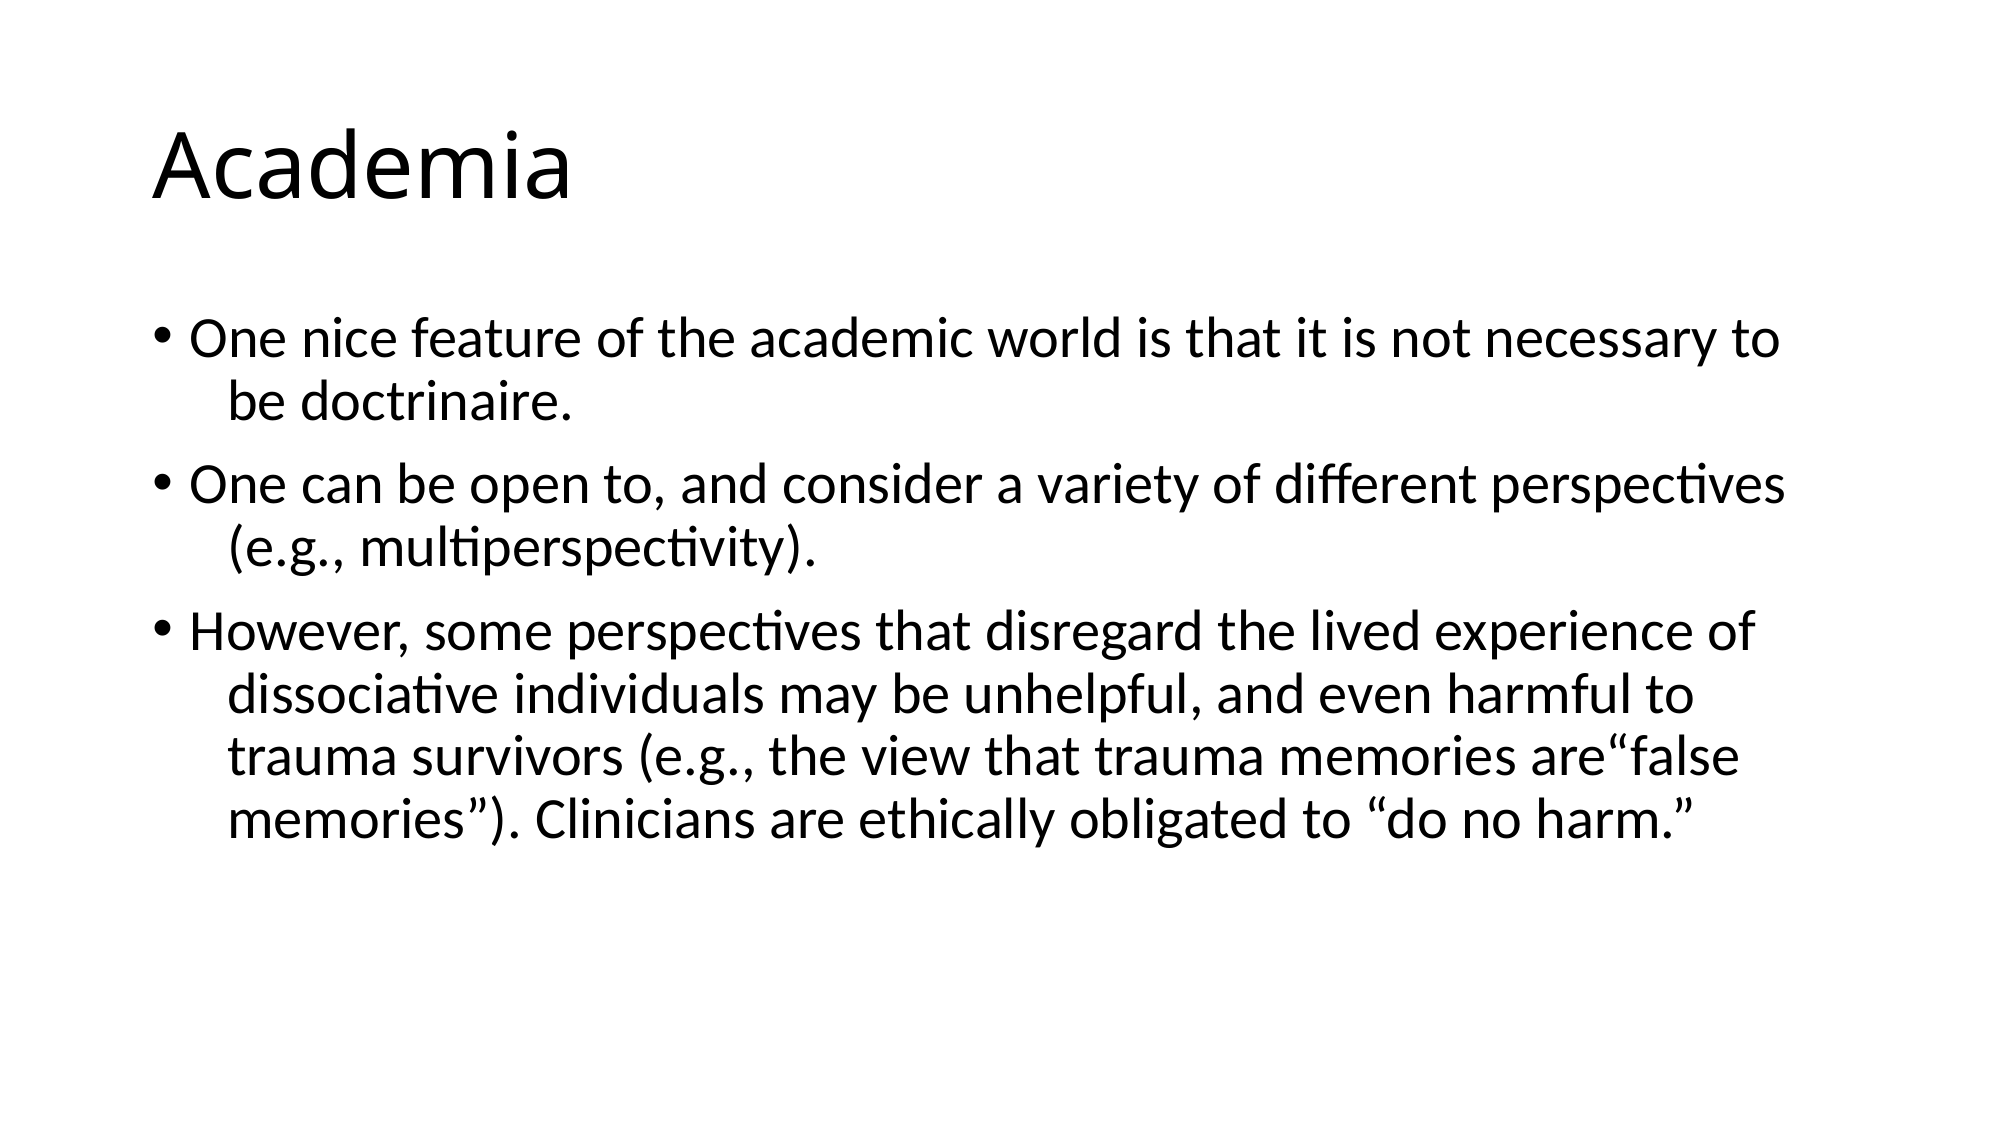

# Academia
One nice feature of the academic world is that it is not necessary to be doctrinaire.
One can be open to, and consider a variety of different perspectives (e.g., multiperspectivity).
However, some perspectives that disregard the lived experience of dissociative individuals may be unhelpful, and even harmful to trauma survivors (e.g., the view that trauma memories are“false memories”). Clinicians are ethically obligated to “do no harm.”